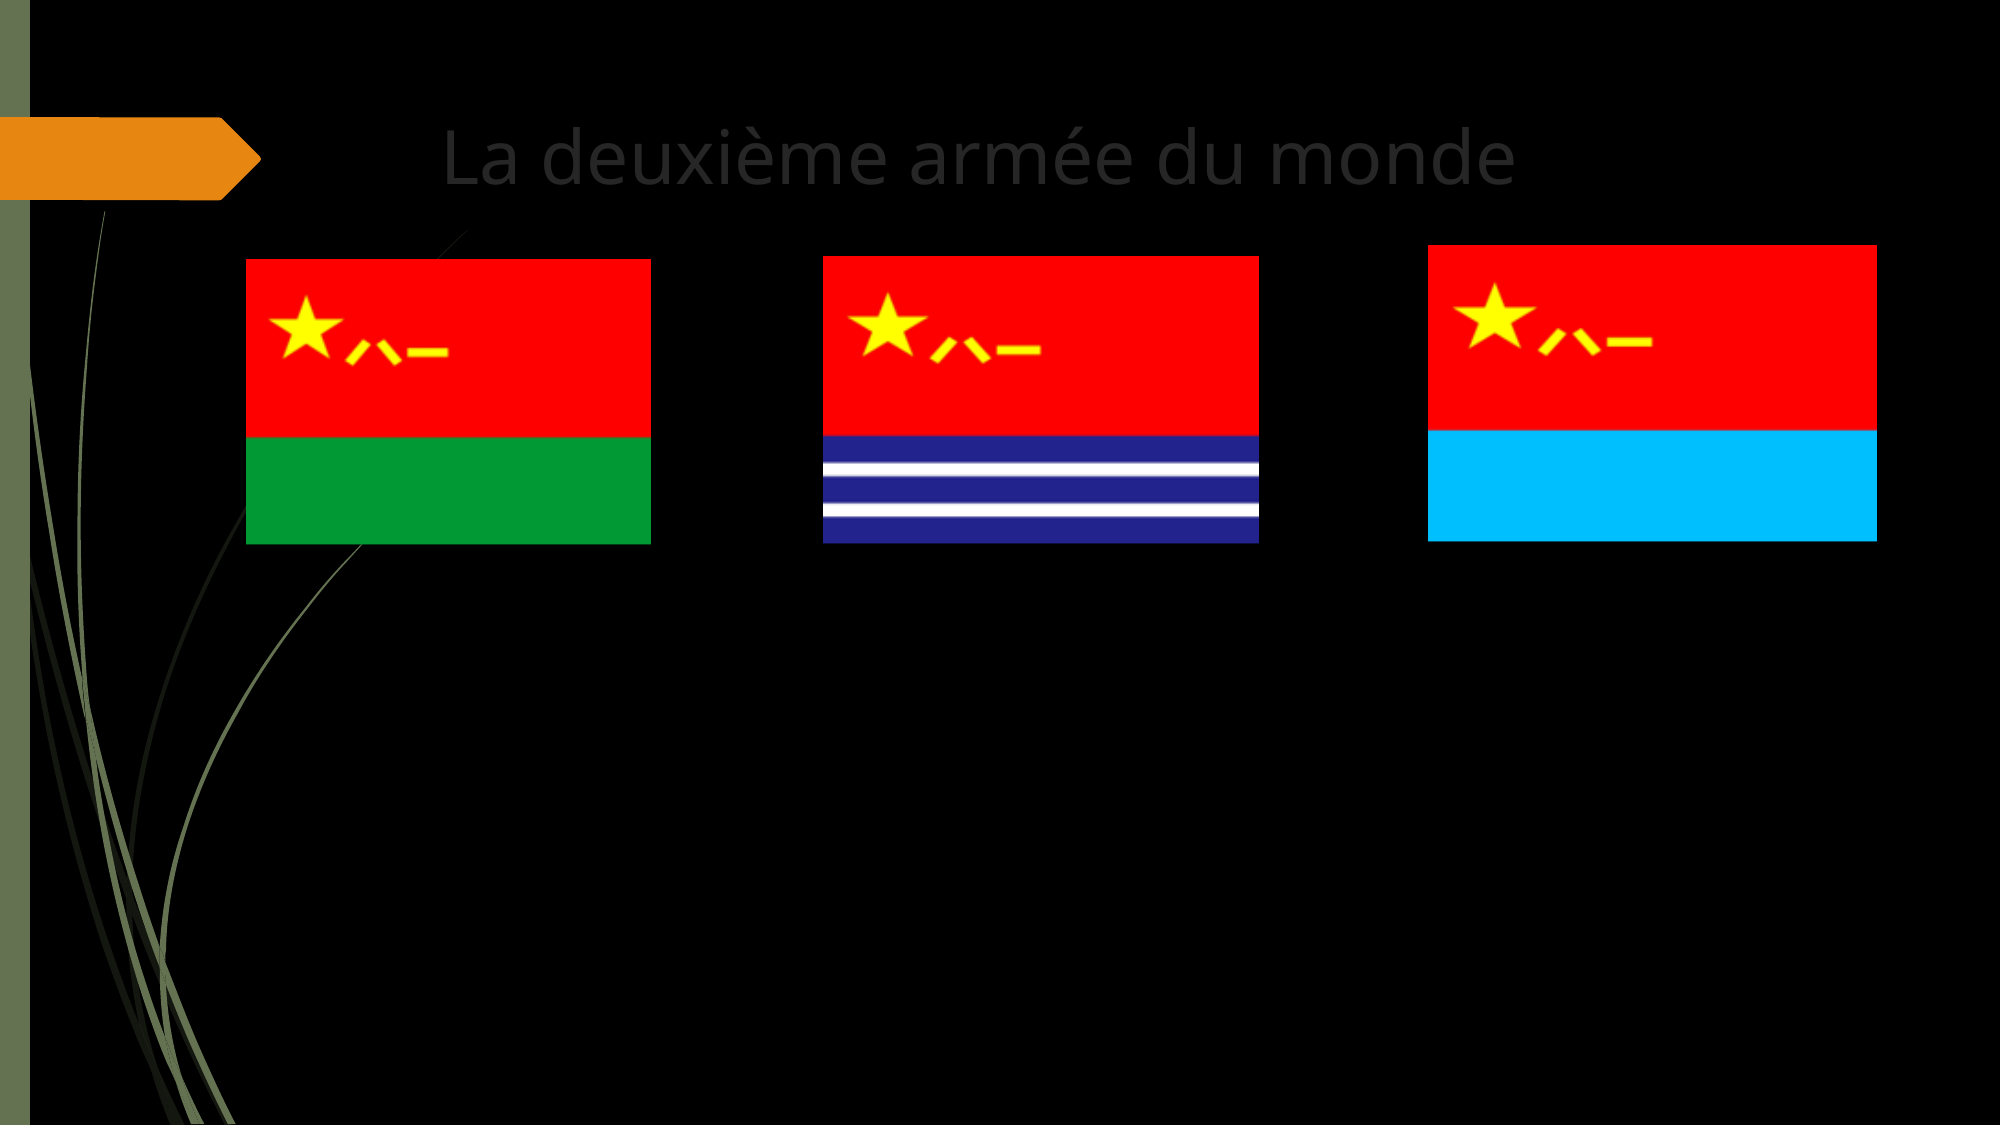

# La deuxième armée du monde
2000 avions de combat
Un million d'hommes
355 navires. Plus que l'US Navy